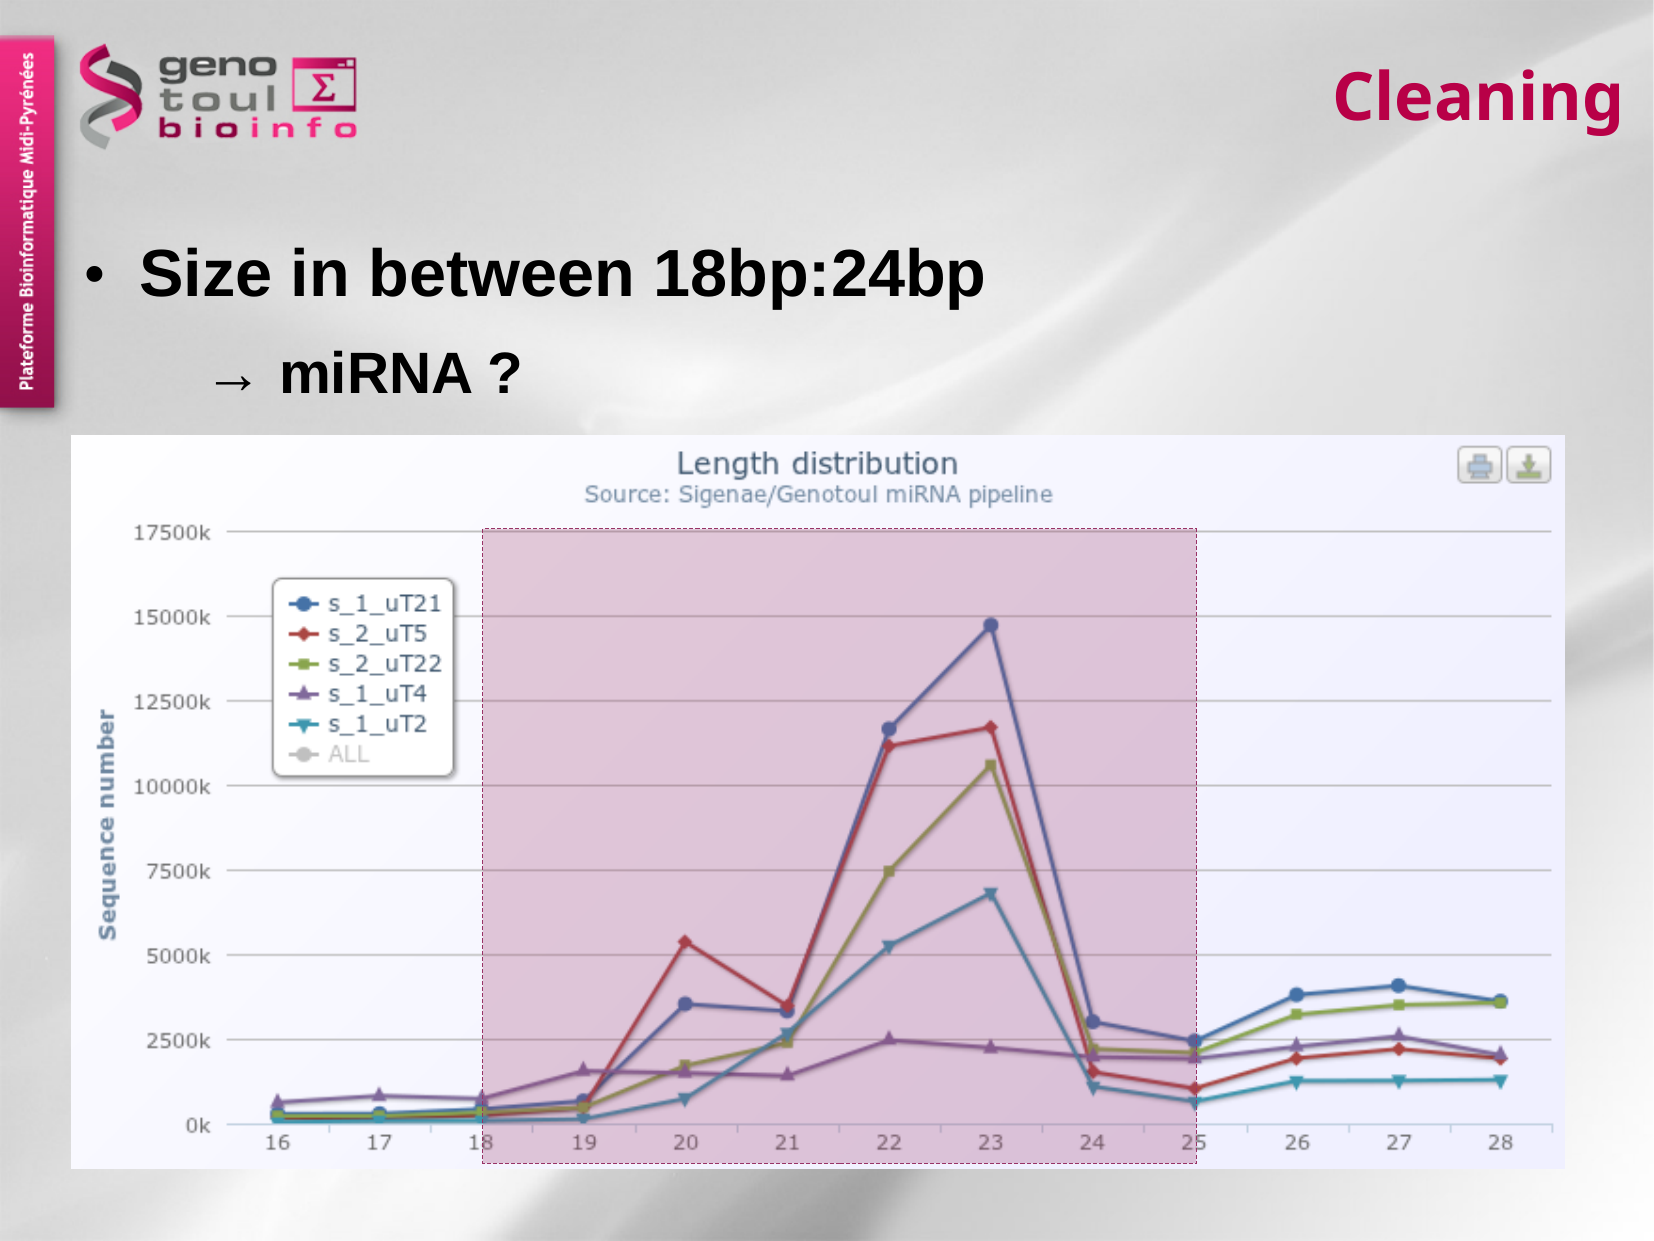

# Cleaning
Size in between 18bp:24bp
→ miRNA ?